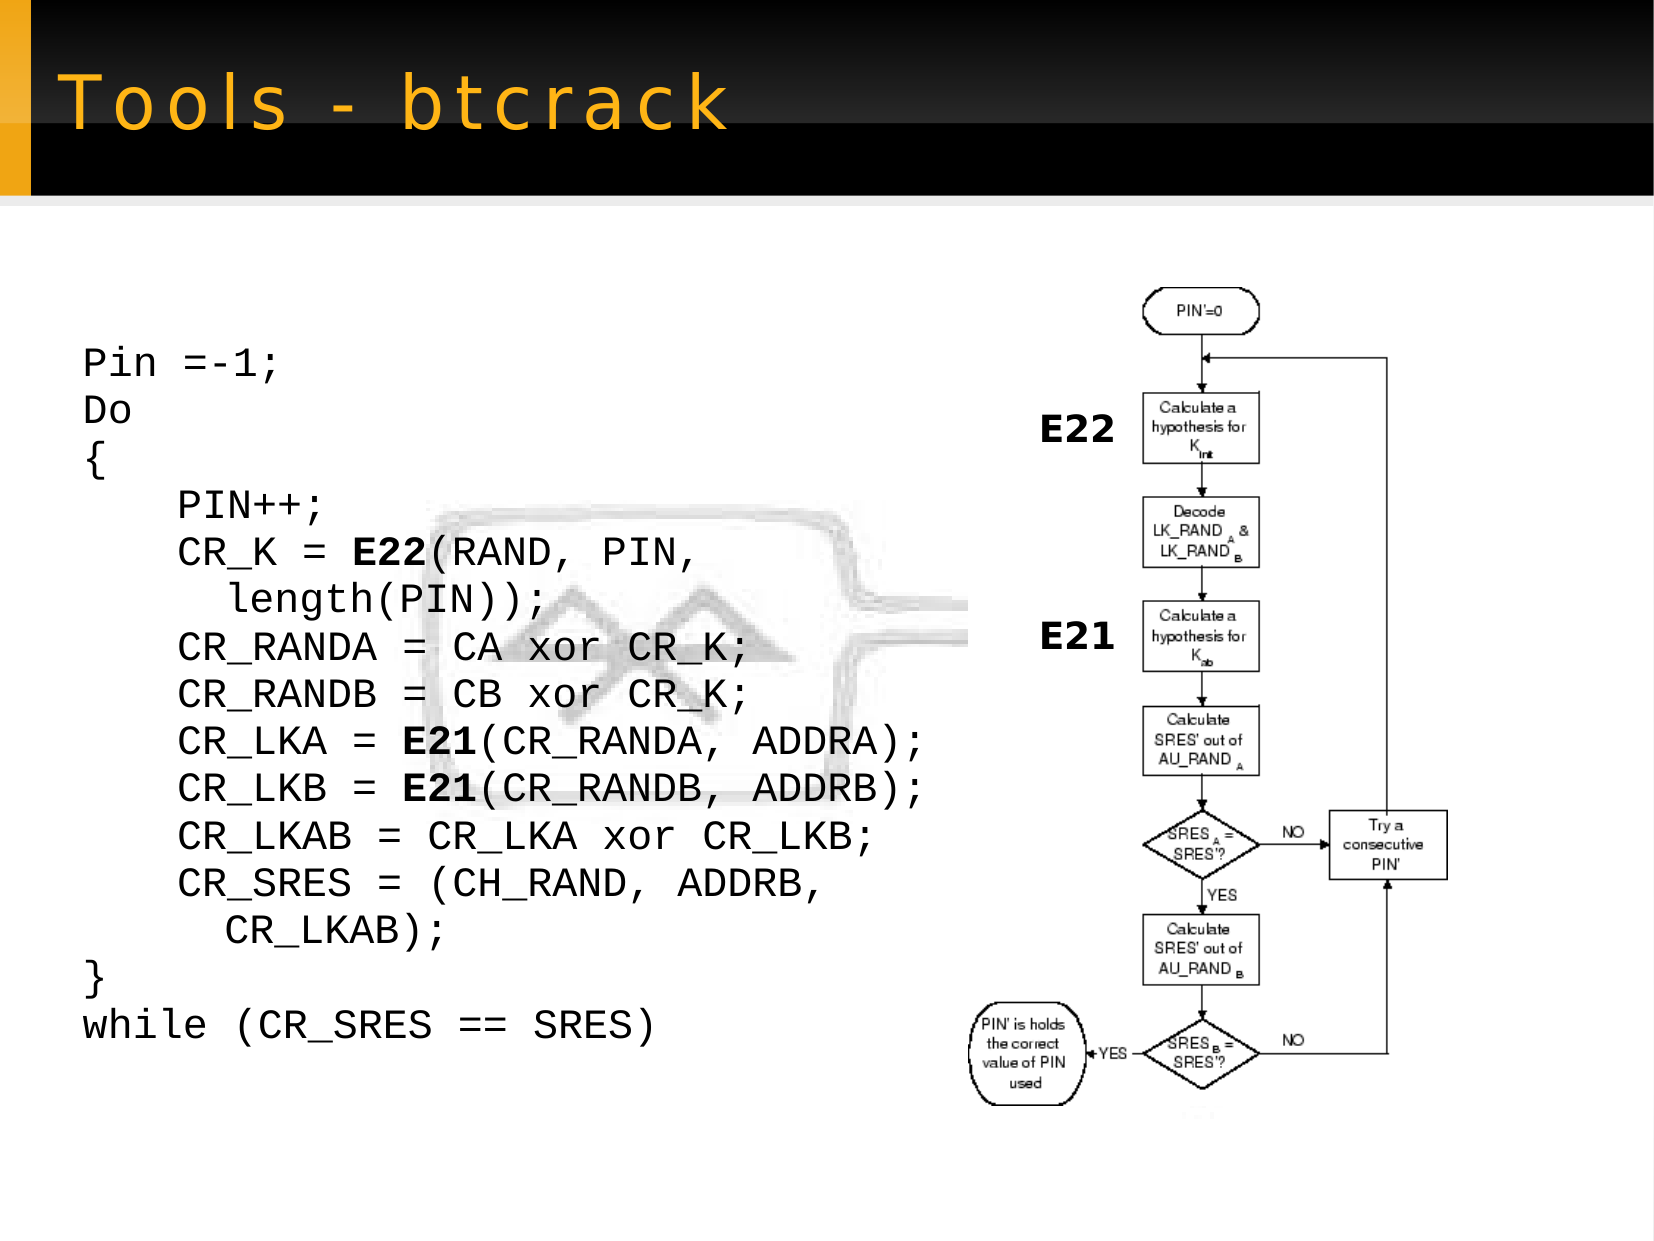

# Tools - btcrack
Pin =-1;
Do
{
PIN++;
CR_K = E22(RAND, PIN, length(PIN));
CR_RANDA = CA xor CR_K;
CR_RANDB = CB xor CR_K;
CR_LKA = E21(CR_RANDA, ADDRA);
CR_LKB = E21(CR_RANDB, ADDRB);
CR_LKAB = CR_LKA xor CR_LKB;
CR_SRES = (CH_RAND, ADDRB, CR_LKAB);
}
while (CR_SRES == SRES)
E22
E21